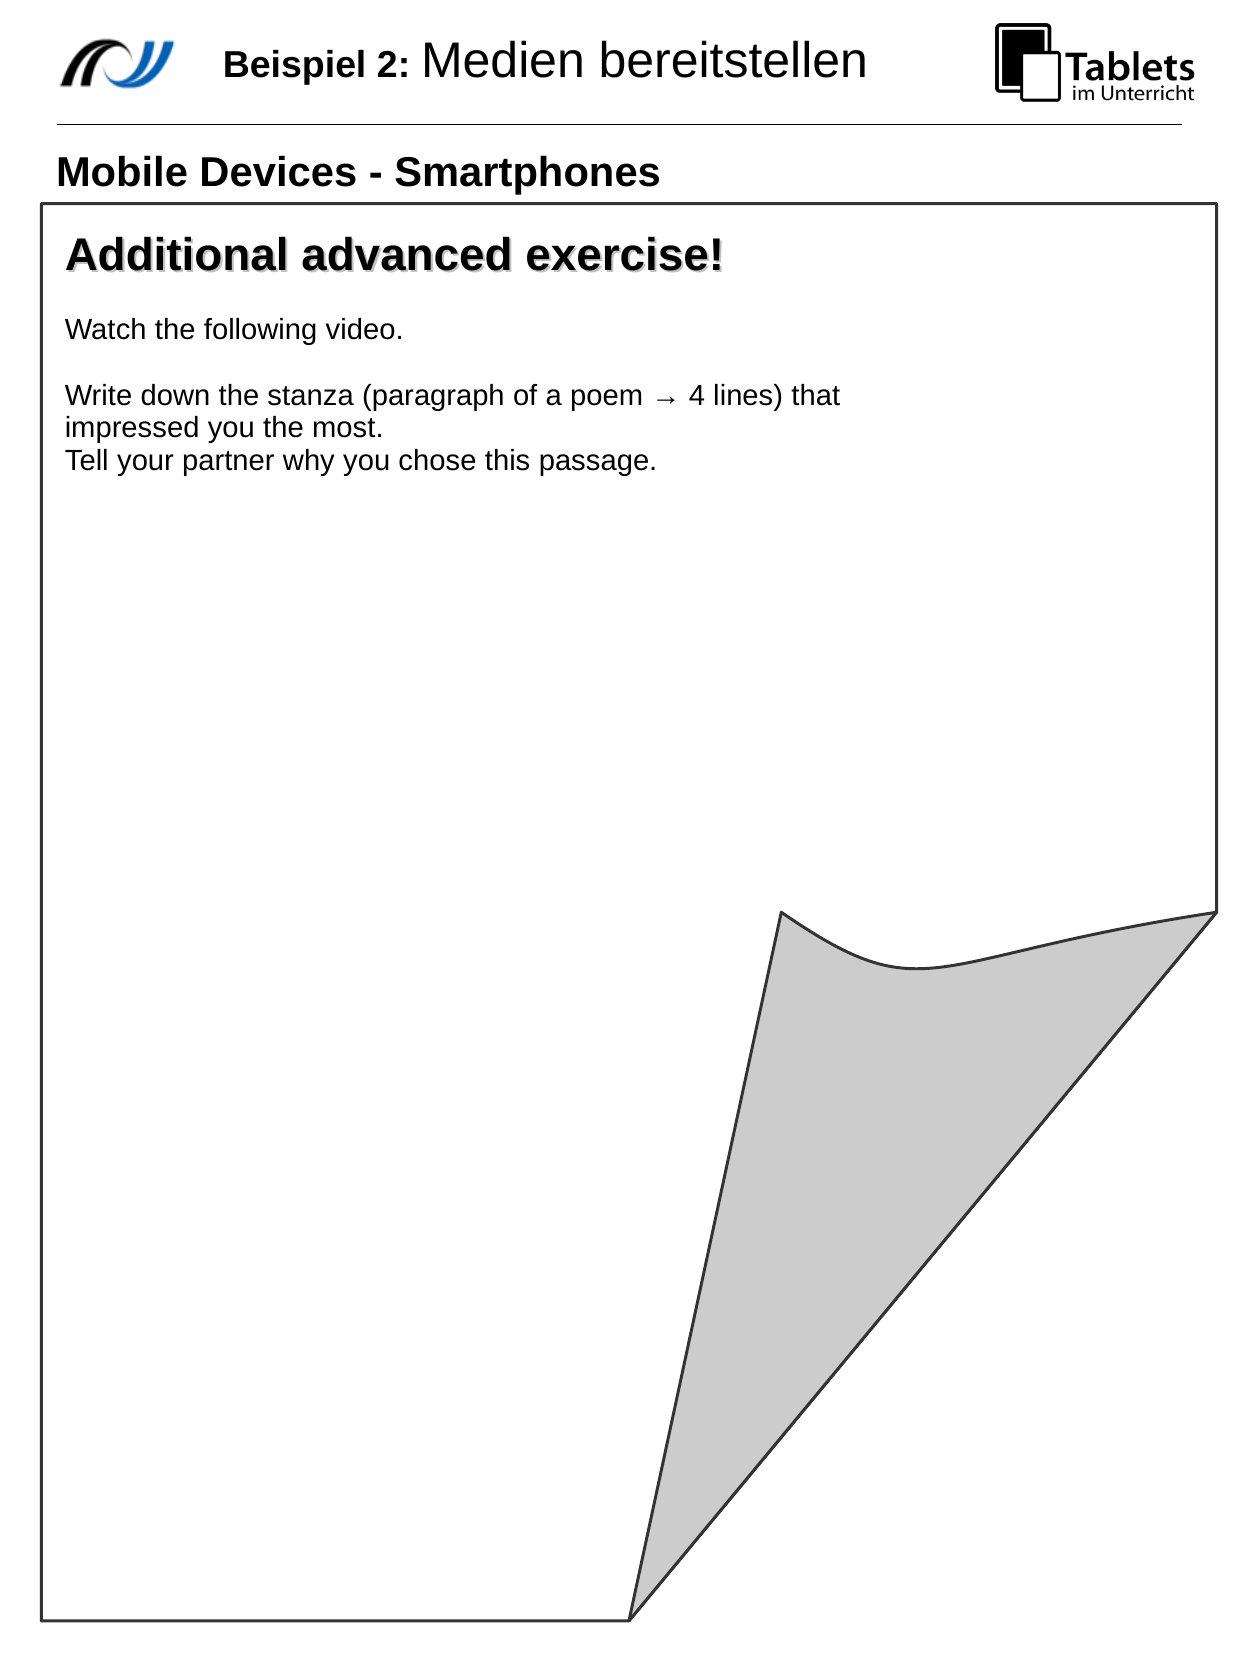

Beispiel 2: Medien bereitstellen
Mobile Devices - Smartphones
Additional advanced exercise!
Watch the following video.
Write down the stanza (paragraph of a poem → 4 lines) that impressed you the most.
Tell your partner why you chose this passage.